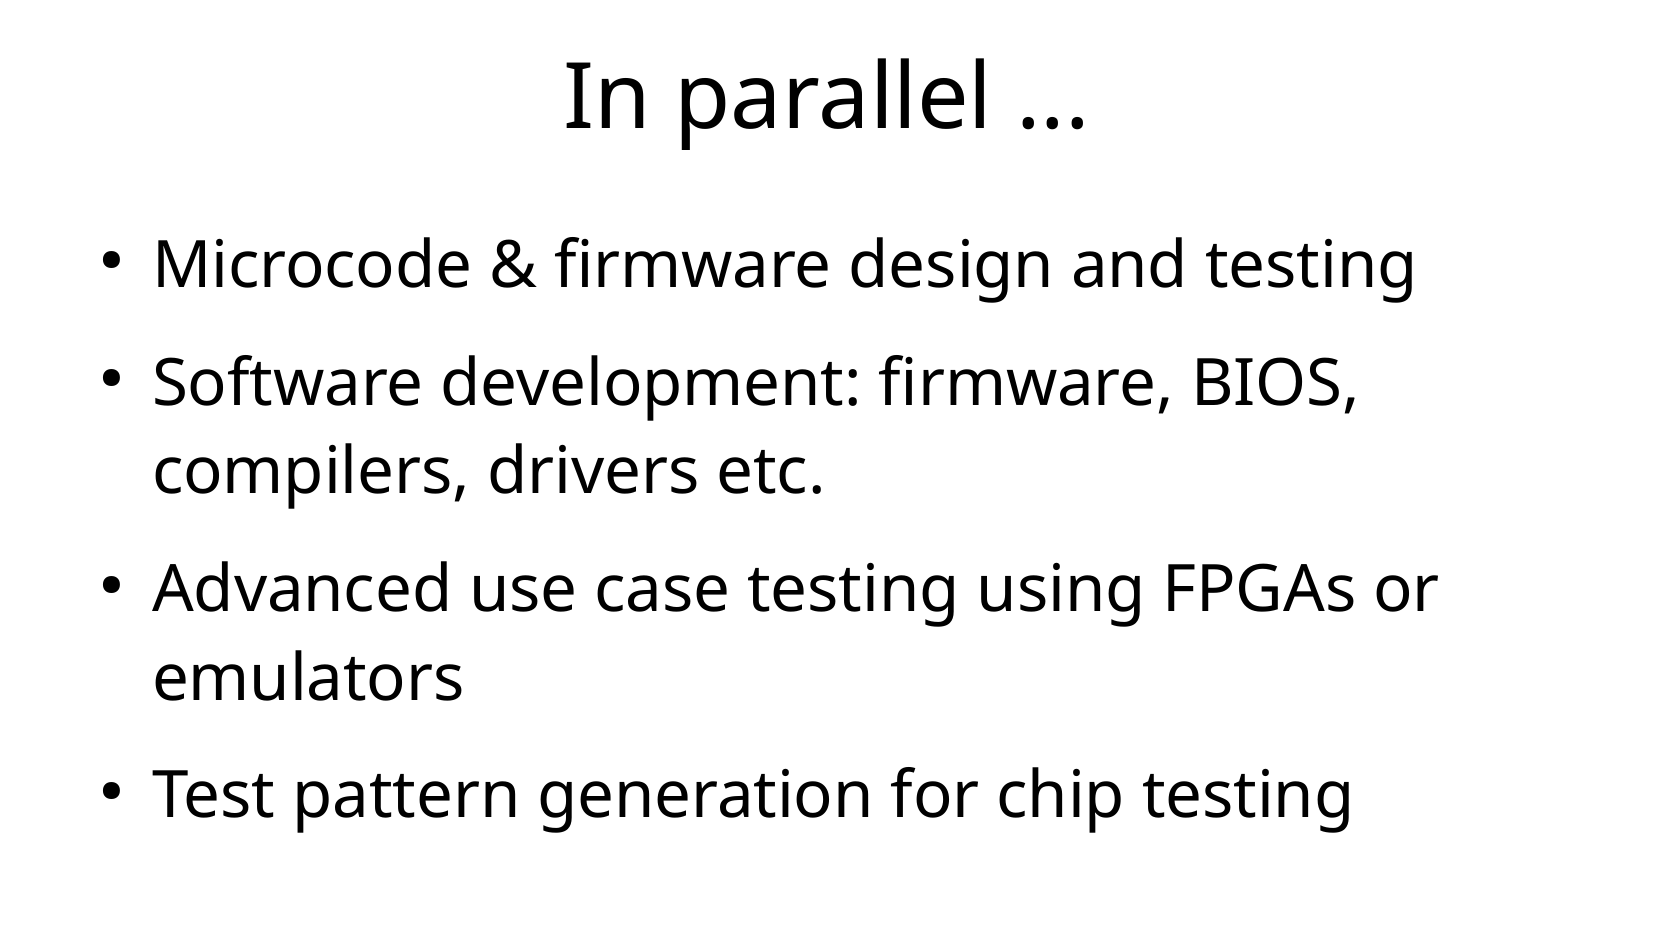

# In parallel ...
Microcode & firmware design and testing
Software development: firmware, BIOS, compilers, drivers etc.
Advanced use case testing using FPGAs or emulators
Test pattern generation for chip testing